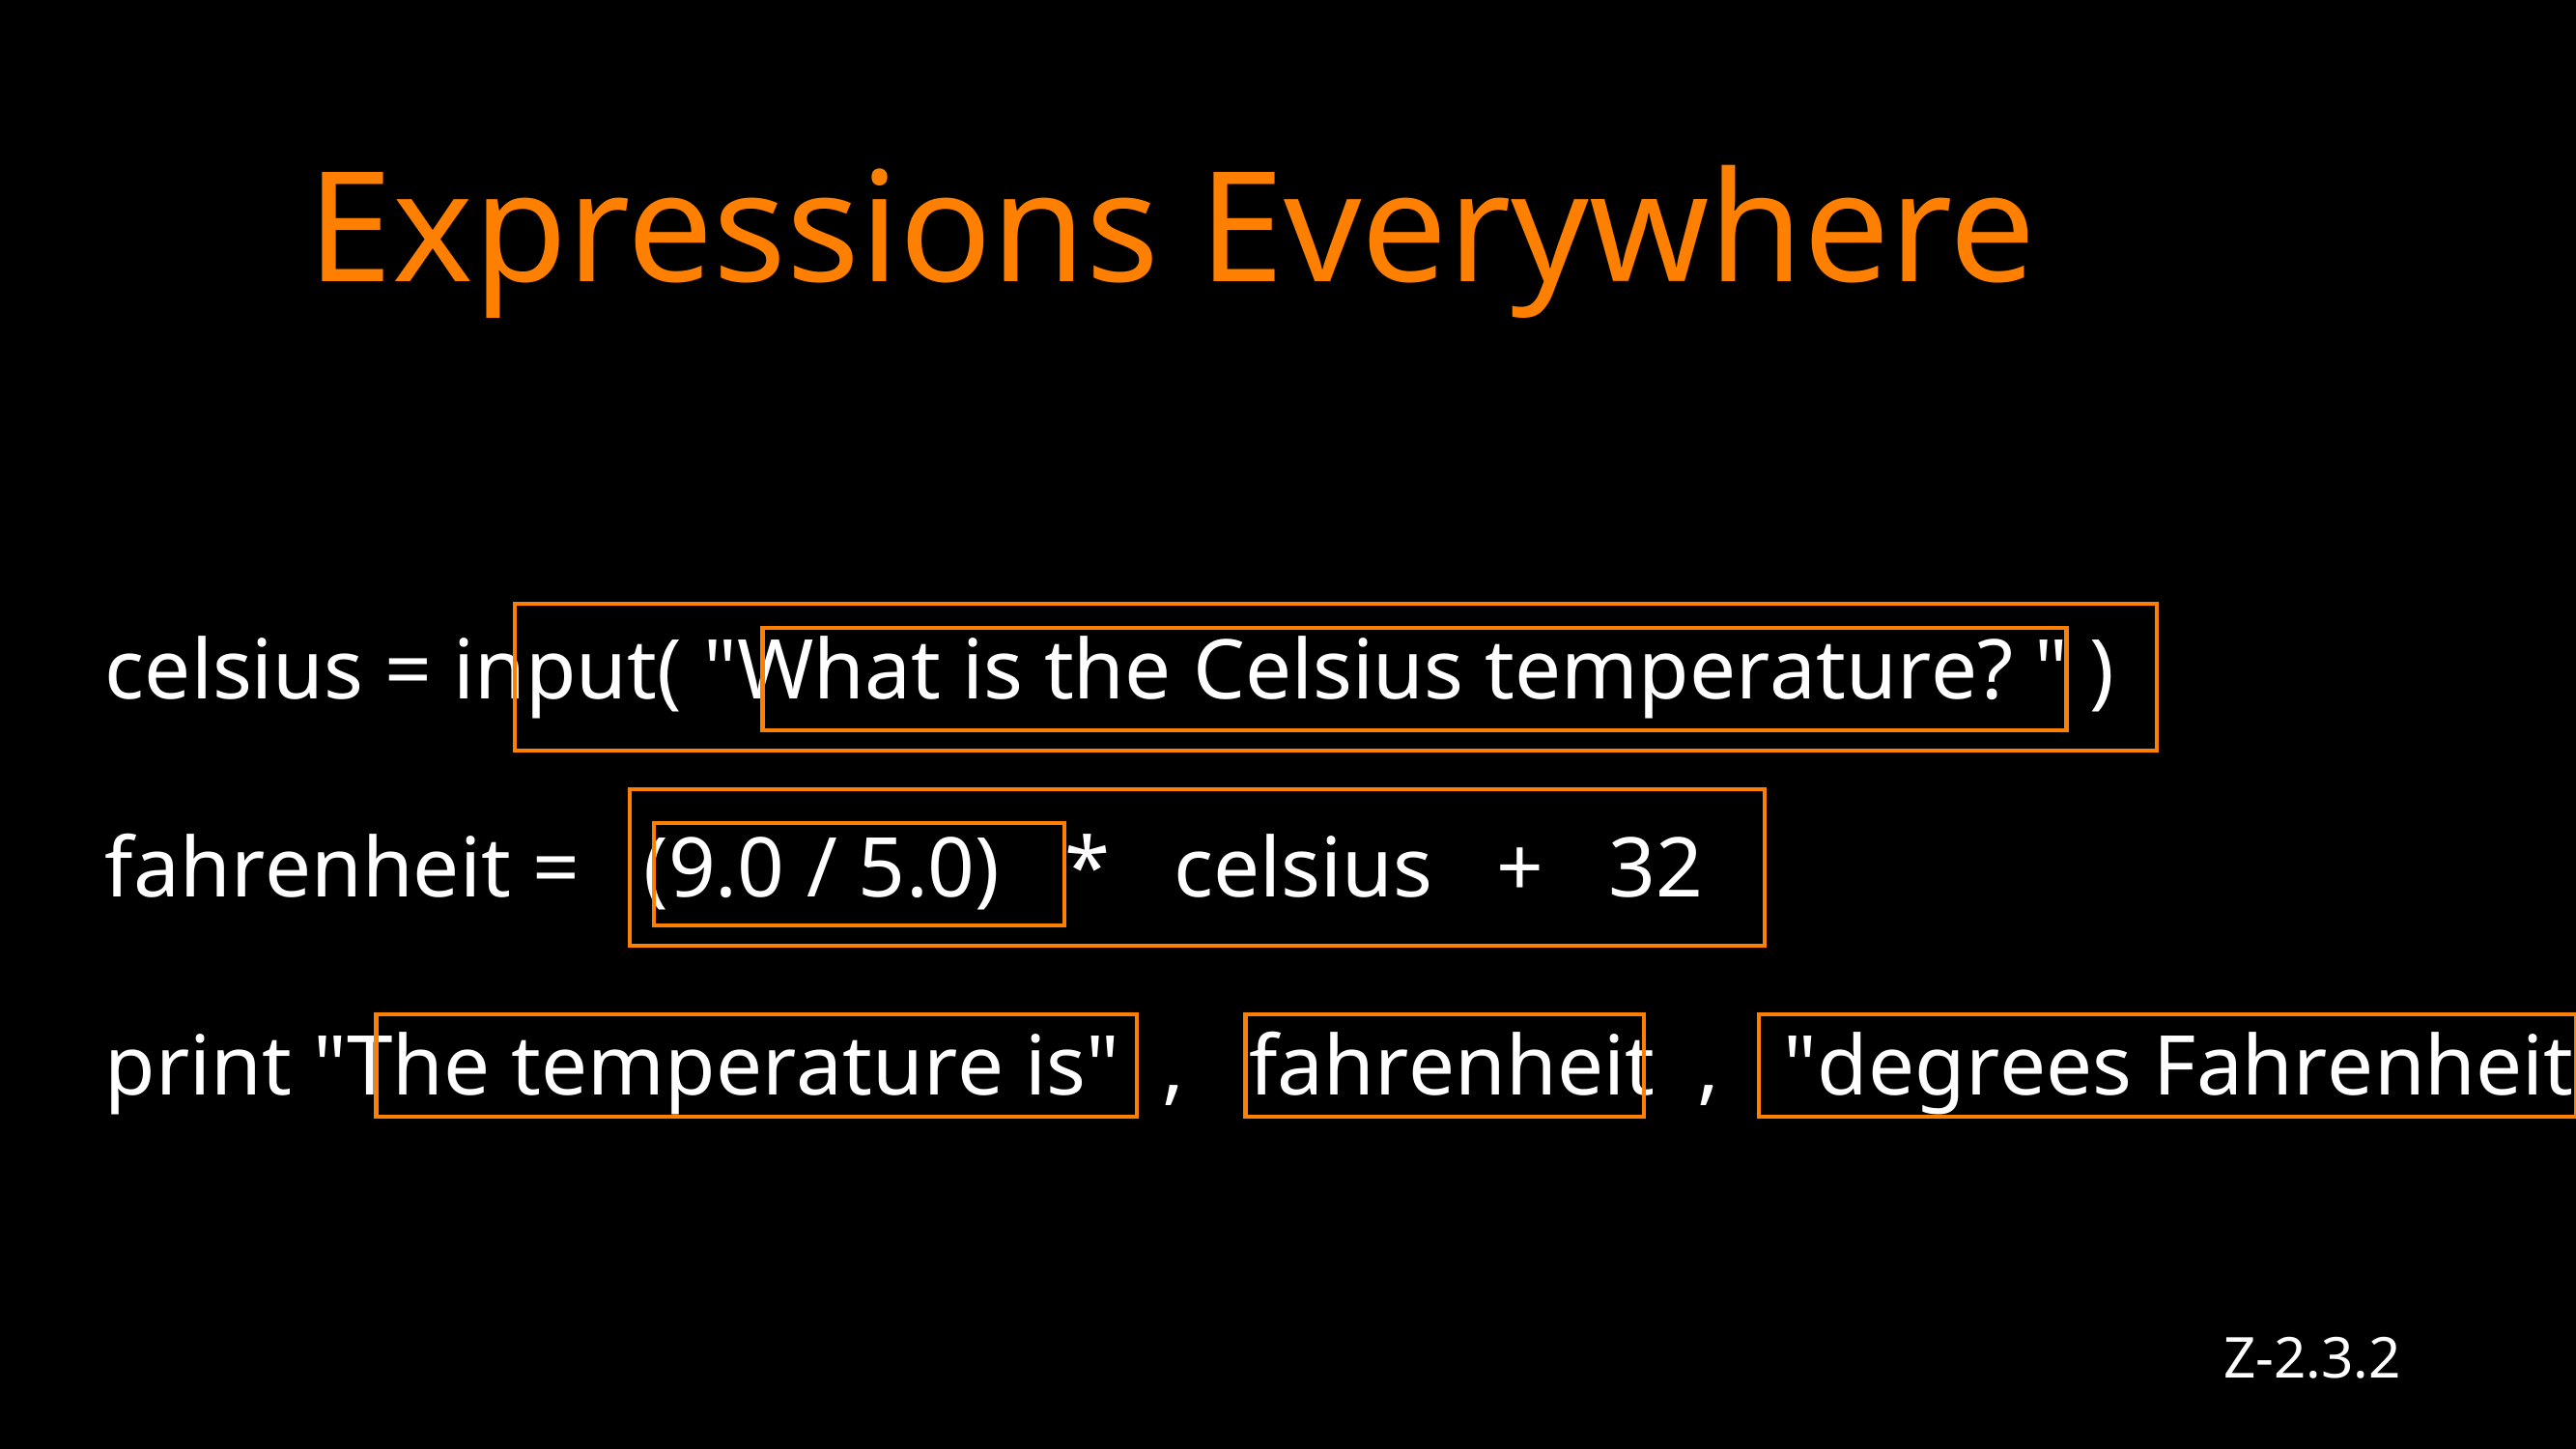

# Expressions Everywhere
 celsius = input( "What is the Celsius temperature? " )
 fahrenheit = (9.0 / 5.0) * celsius + 32
 print "The temperature is" , fahrenheit , "degrees Fahrenheit."
Z-2.3.2